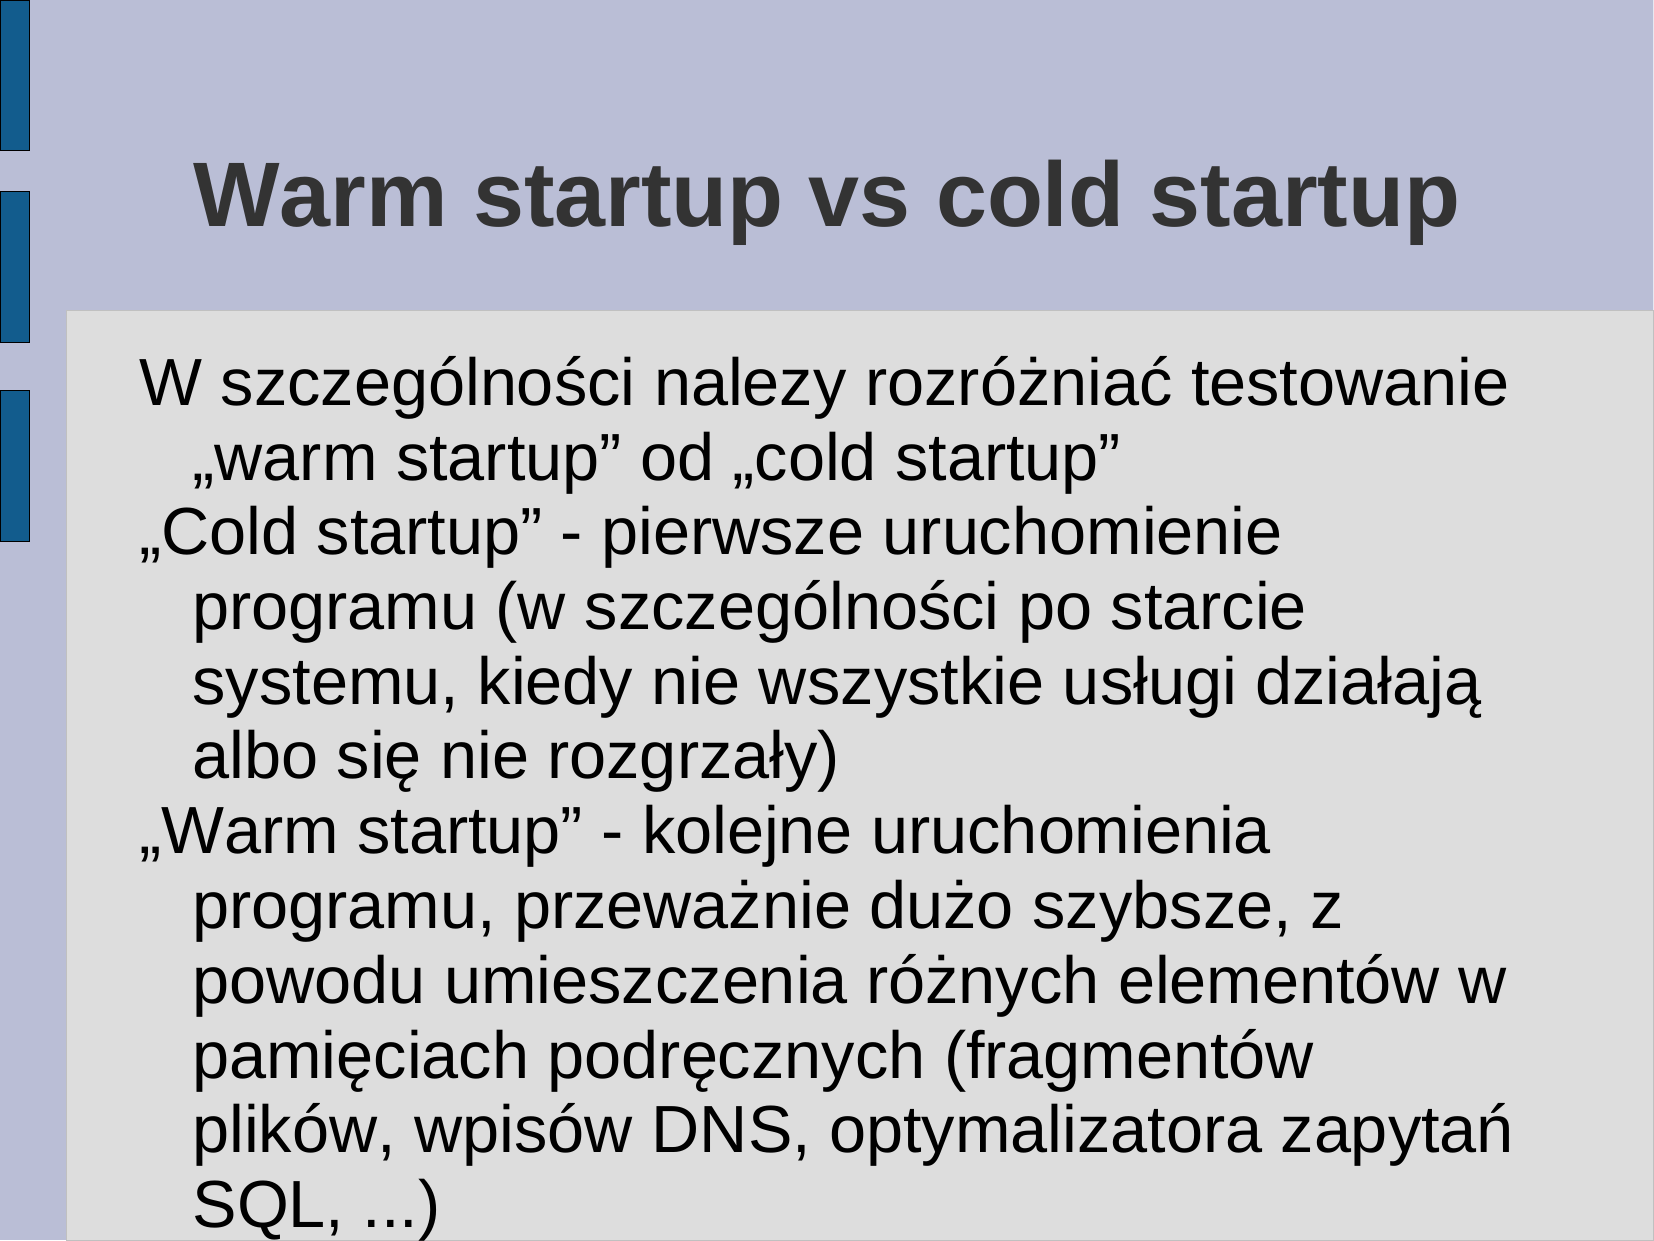

# Warm startup vs cold startup
W szczególności nalezy rozróżniać testowanie „warm startup” od „cold startup”
„Cold startup” - pierwsze uruchomienie programu (w szczególności po starcie systemu, kiedy nie wszystkie usługi działają albo się nie rozgrzały)
„Warm startup” - kolejne uruchomienia programu, przeważnie dużo szybsze, z powodu umieszczenia różnych elementów w pamięciach podręcznych (fragmentów plików, wpisów DNS, optymalizatora zapytań SQL, ...)